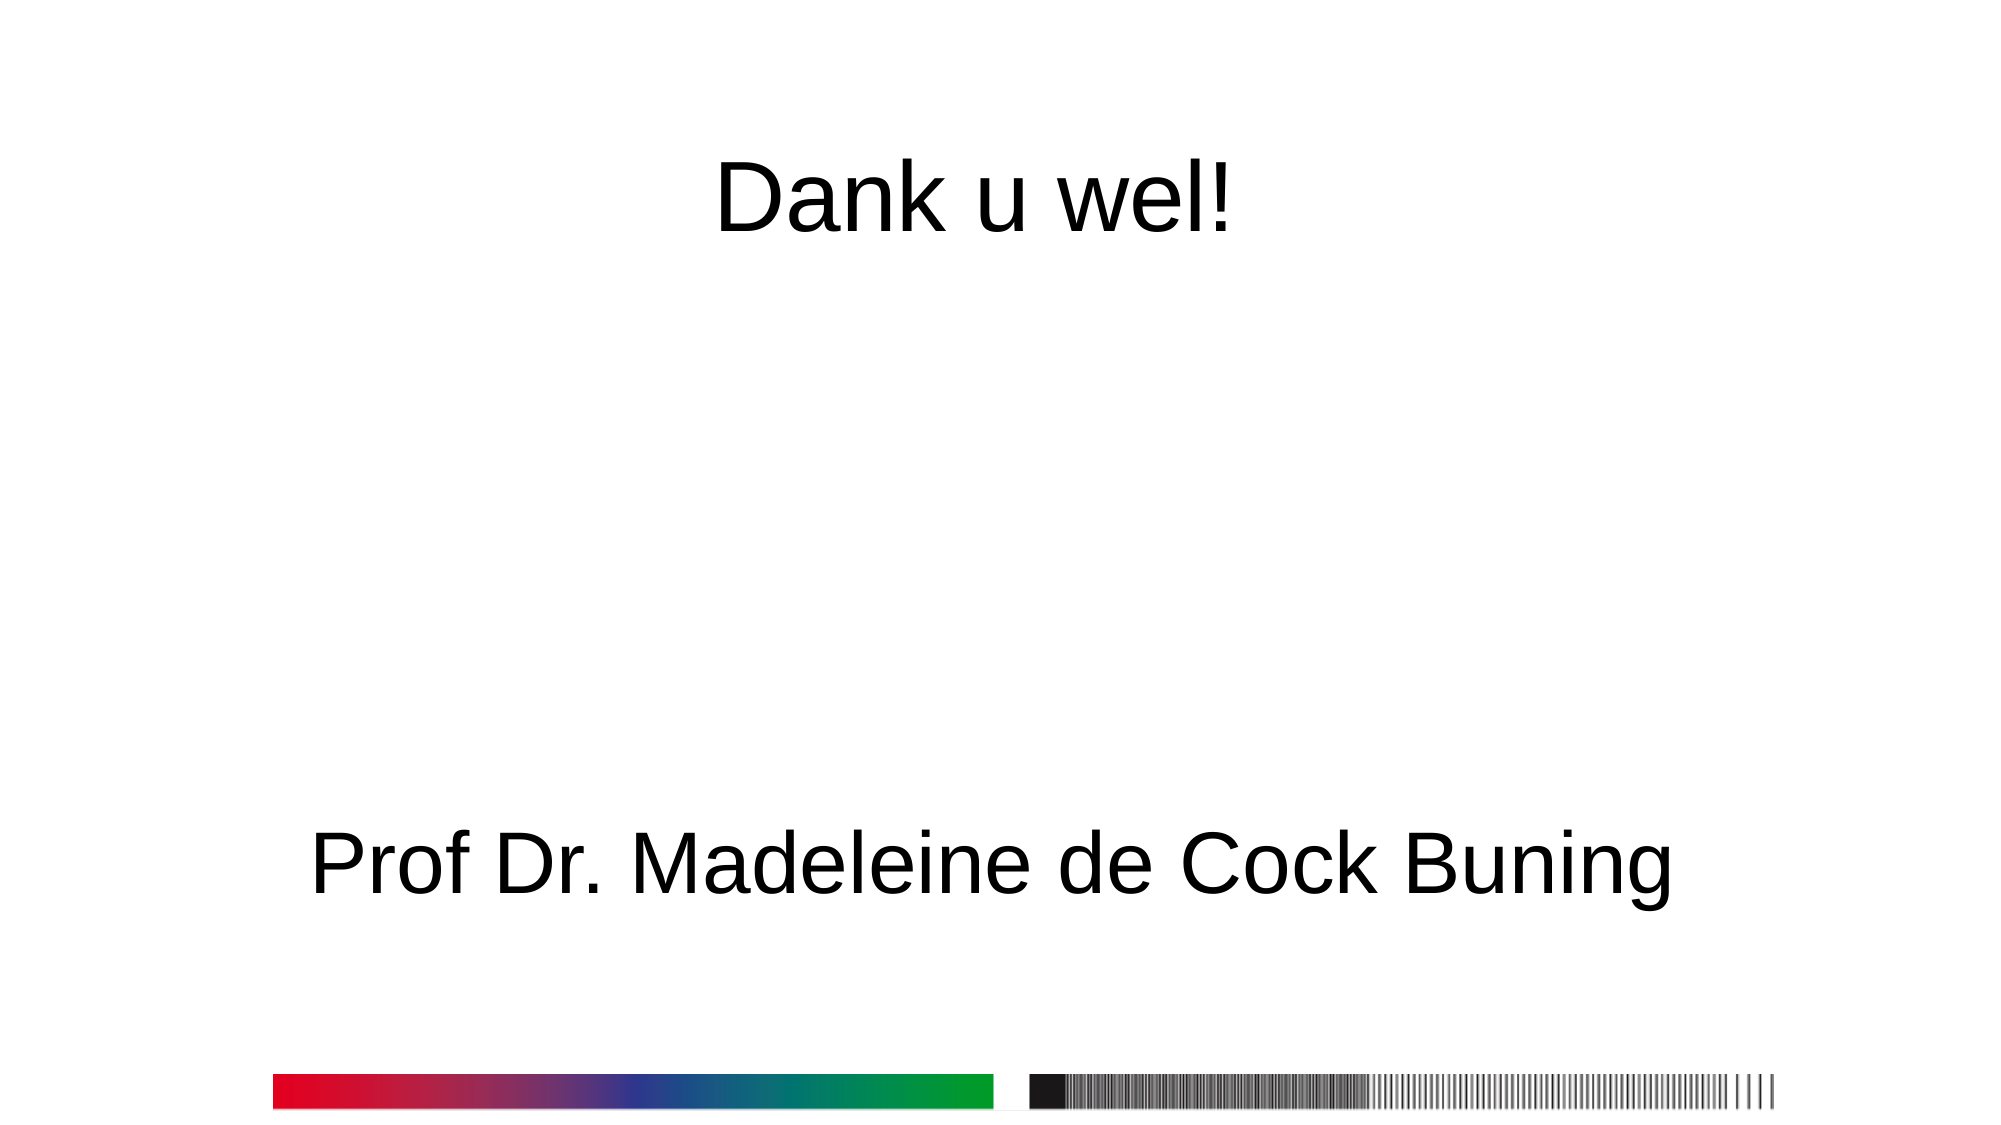

Dank u wel!
# Prof Dr. Madeleine de Cock Buning